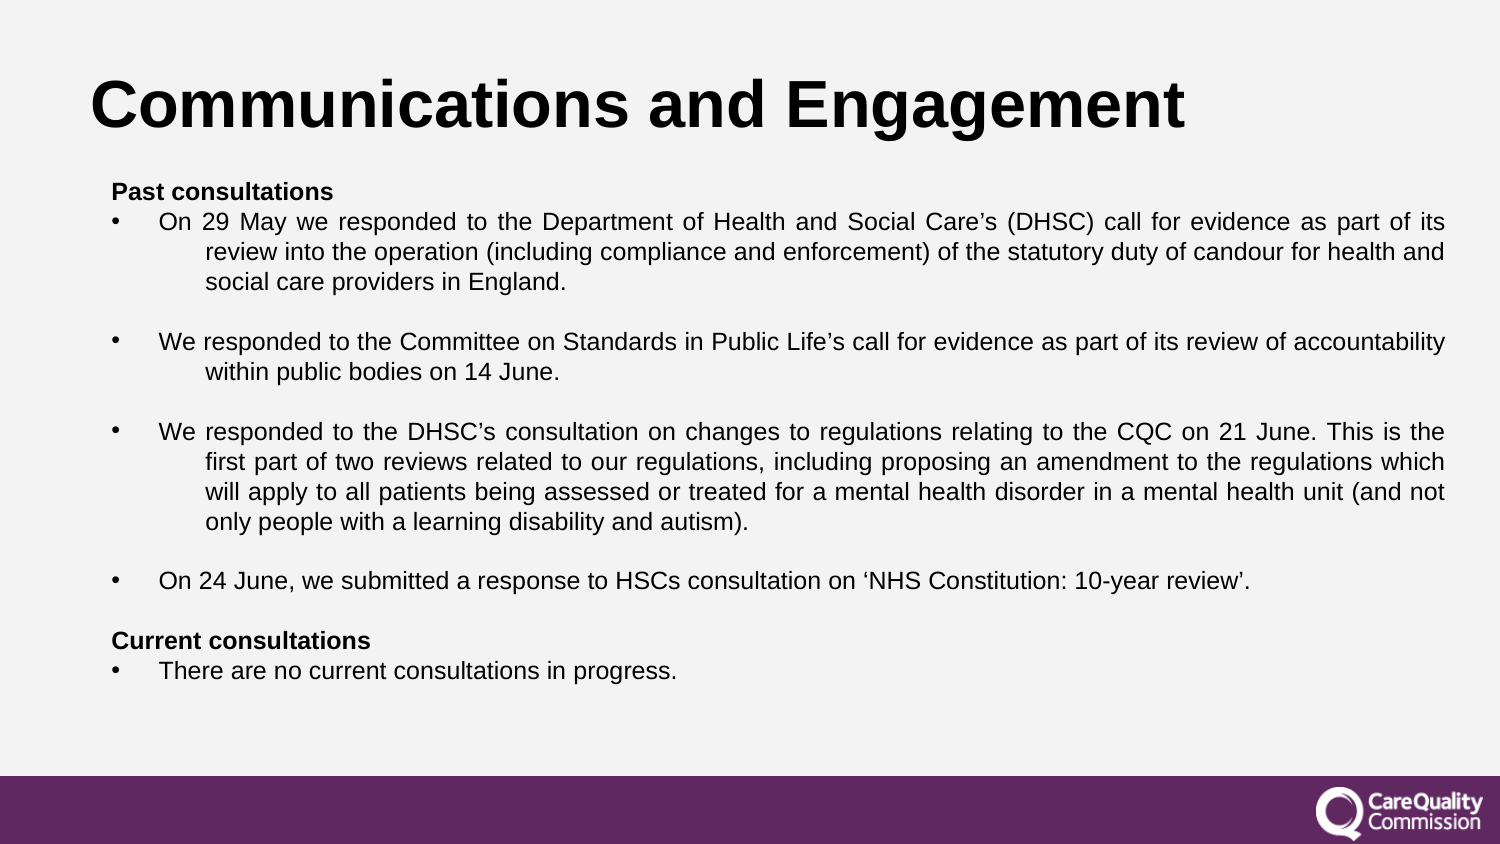

# Communications and Engagement
Past consultations
On 29 May we responded to the Department of Health and Social Care’s (DHSC) call for evidence as part of its review into the operation (including compliance and enforcement) of the statutory duty of candour for health and social care providers in England.
We responded to the Committee on Standards in Public Life’s call for evidence as part of its review of accountability within public bodies on 14 June.
We responded to the DHSC’s consultation on changes to regulations relating to the CQC on 21 June. This is the first part of two reviews related to our regulations, including proposing an amendment to the regulations which will apply to all patients being assessed or treated for a mental health disorder in a mental health unit (and not only people with a learning disability and autism).
On 24 June, we submitted a response to HSCs consultation on ‘NHS Constitution: 10-year review’.
Current consultations
There are no current consultations in progress.